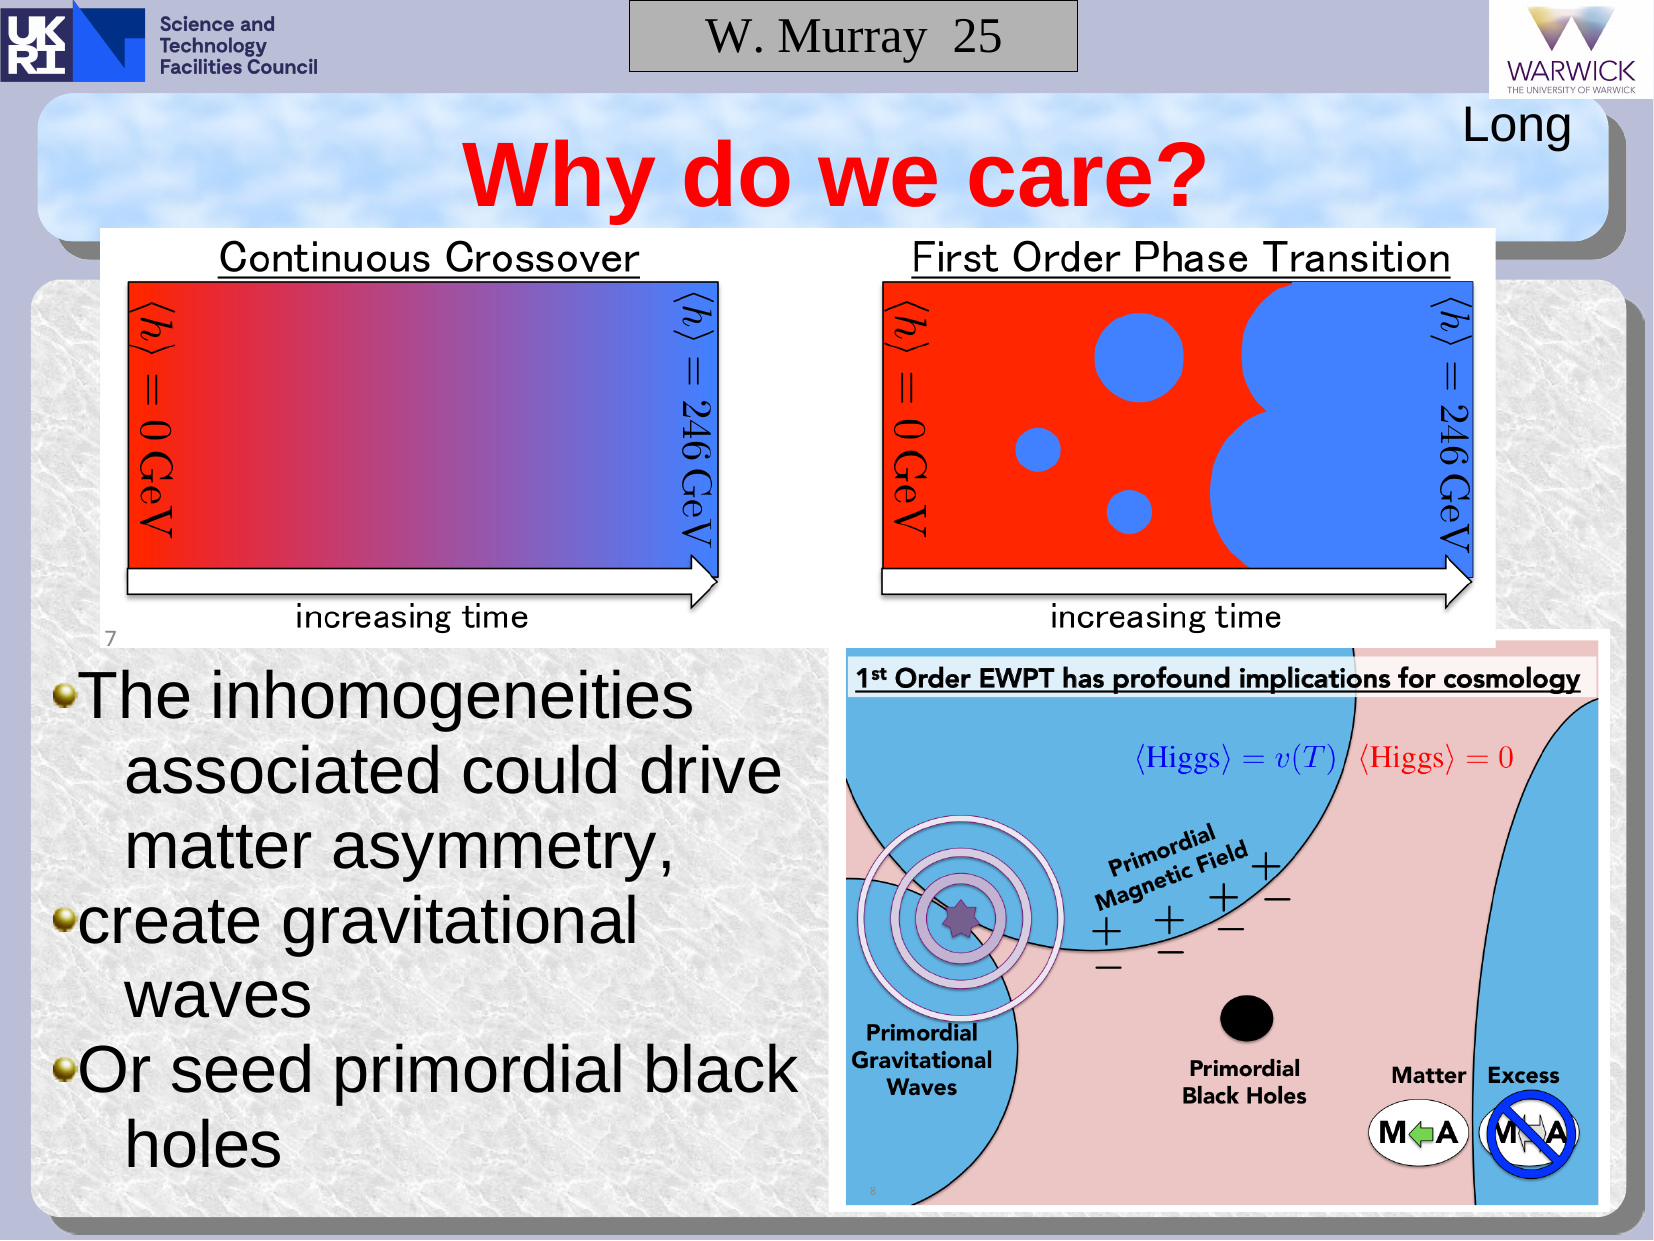

Long
# Why do we care?
The inhomogeneities associated could drive matter asymmetry,
create gravitational waves
Or seed primordial black holes